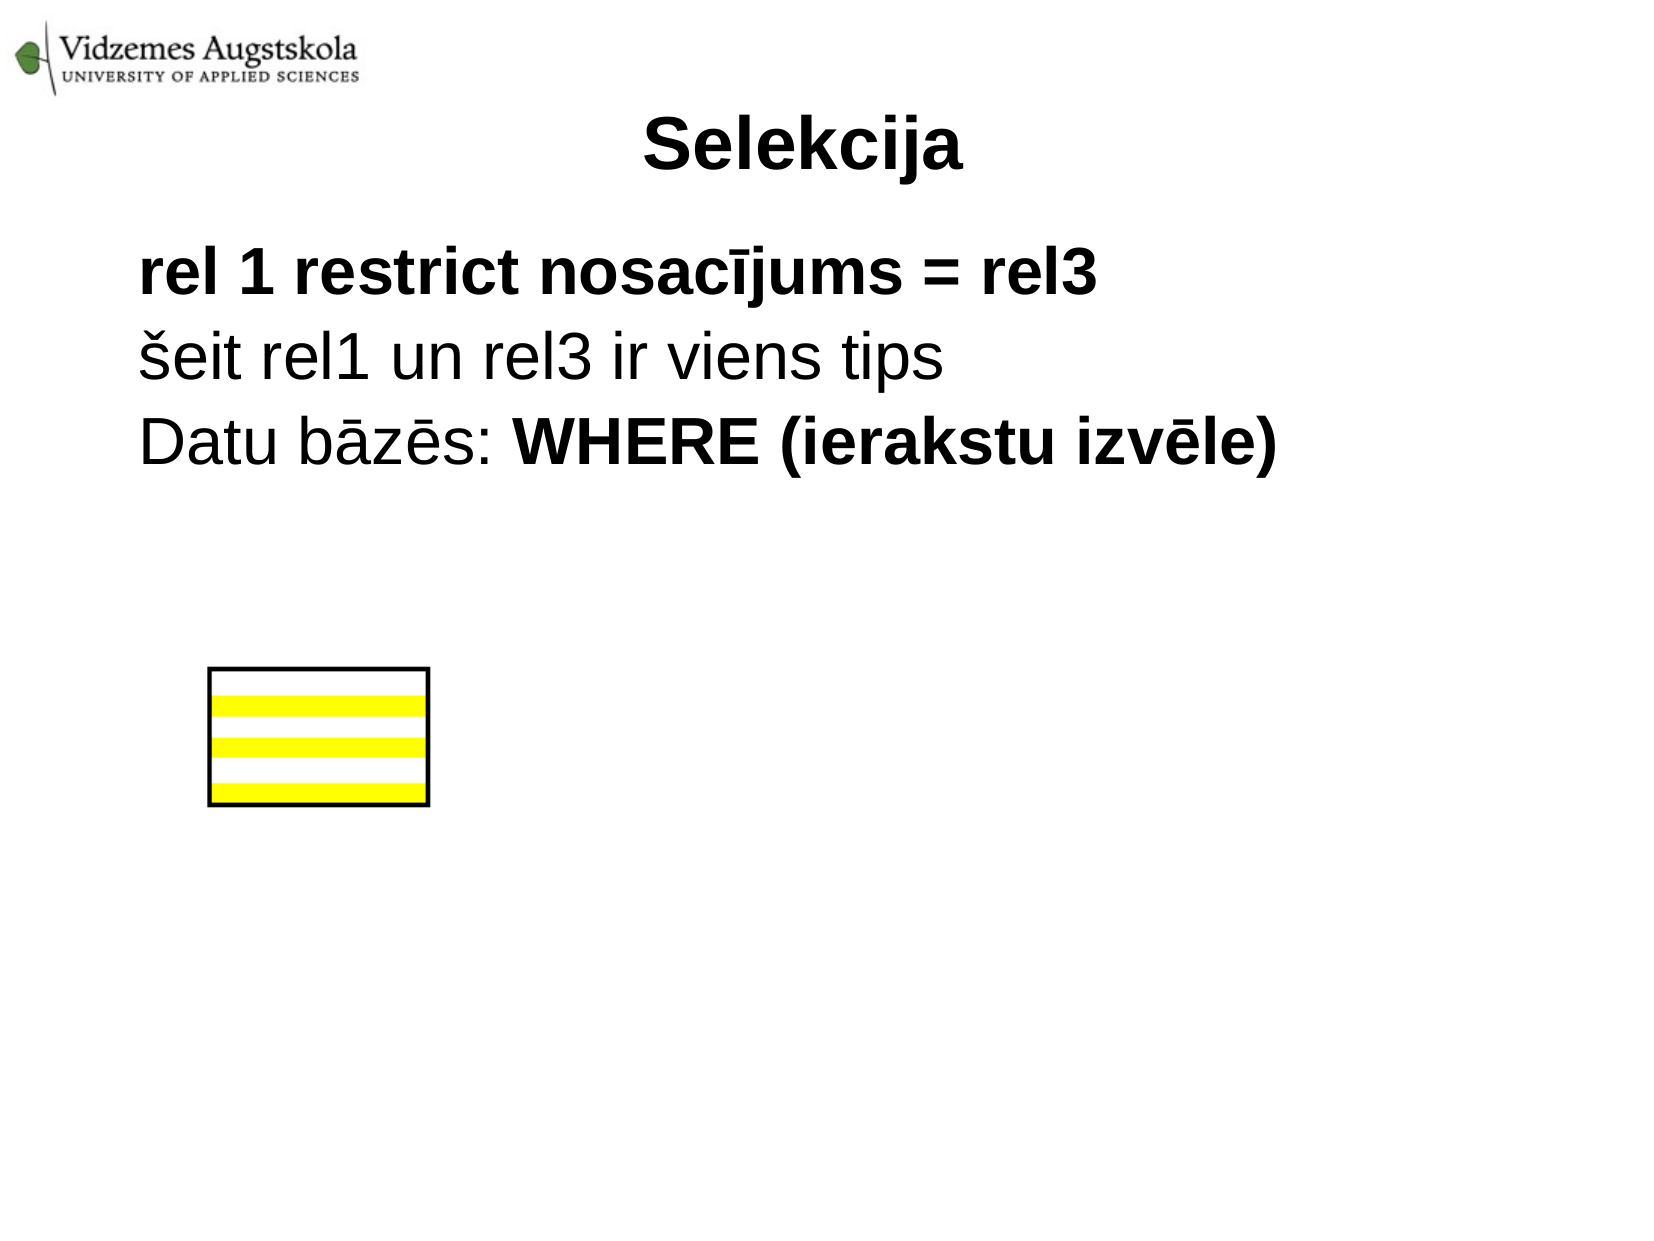

# Selekcija
rel 1 restrict nosacījums = rel3
šeit rel1 un rel3 ir viens tips
Datu bāzēs: WHERE (ierakstu izvēle)